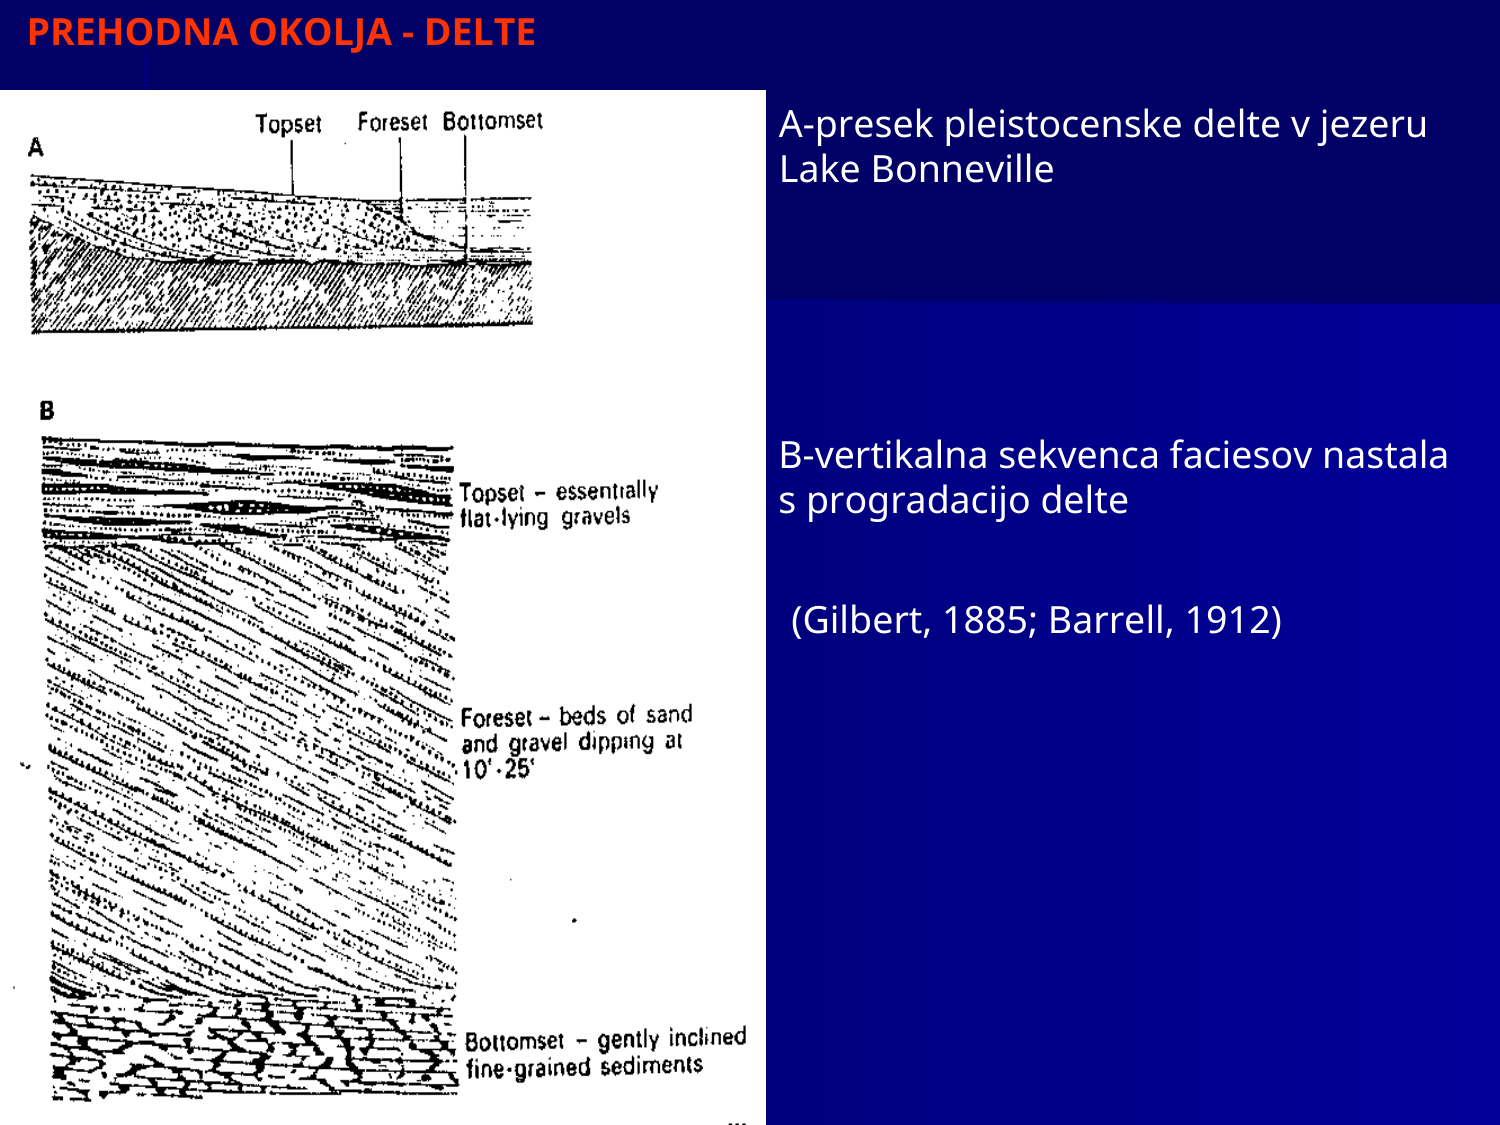

PREHODNA OKOLJA - DELTE
A-presek pleistocenske delte v jezeru
Lake Bonneville
B-vertikalna sekvenca faciesov nastala
s progradacijo delte
(Gilbert, 1885; Barrell, 1912)